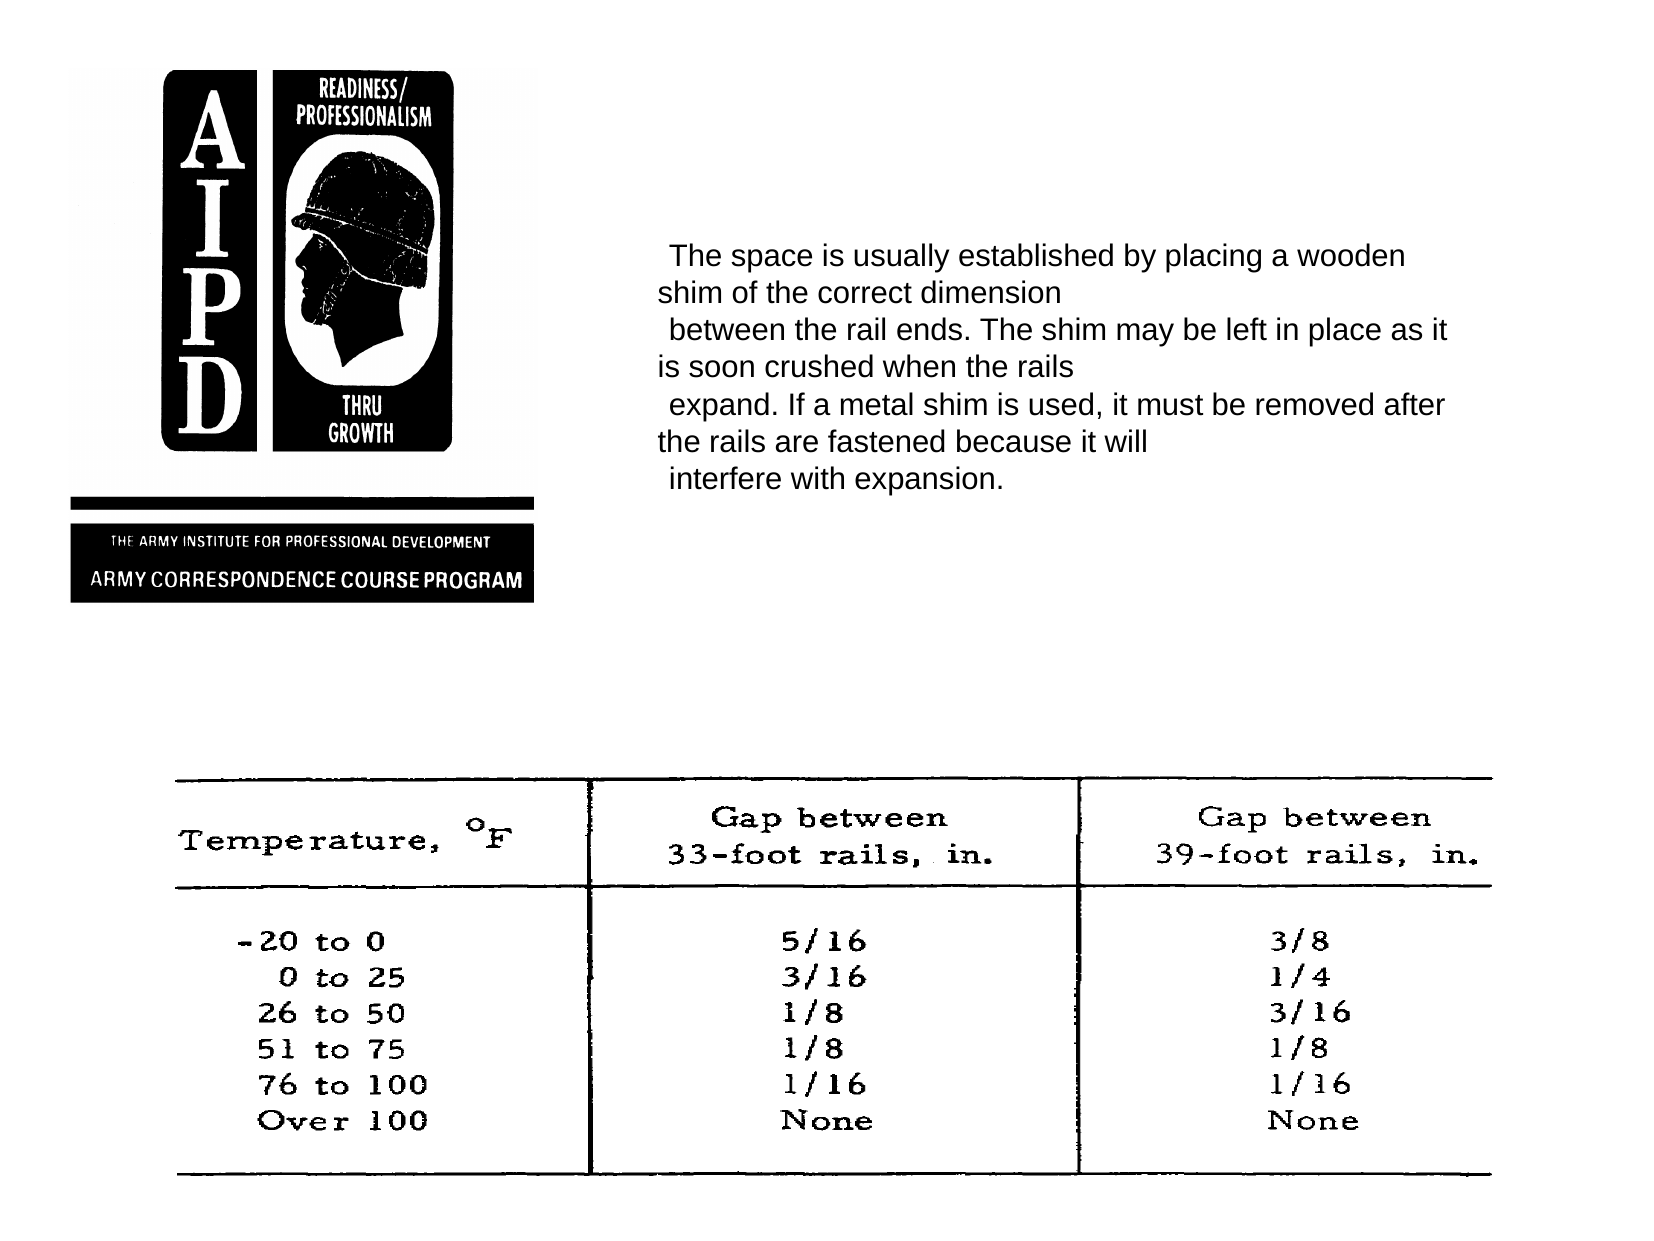

The space is usually established by placing a wooden shim of the correct dimension
between the rail ends. The shim may be left in place as it is soon crushed when the rails
expand. If a metal shim is used, it must be removed after the rails are fastened because it will
interfere with expansion.